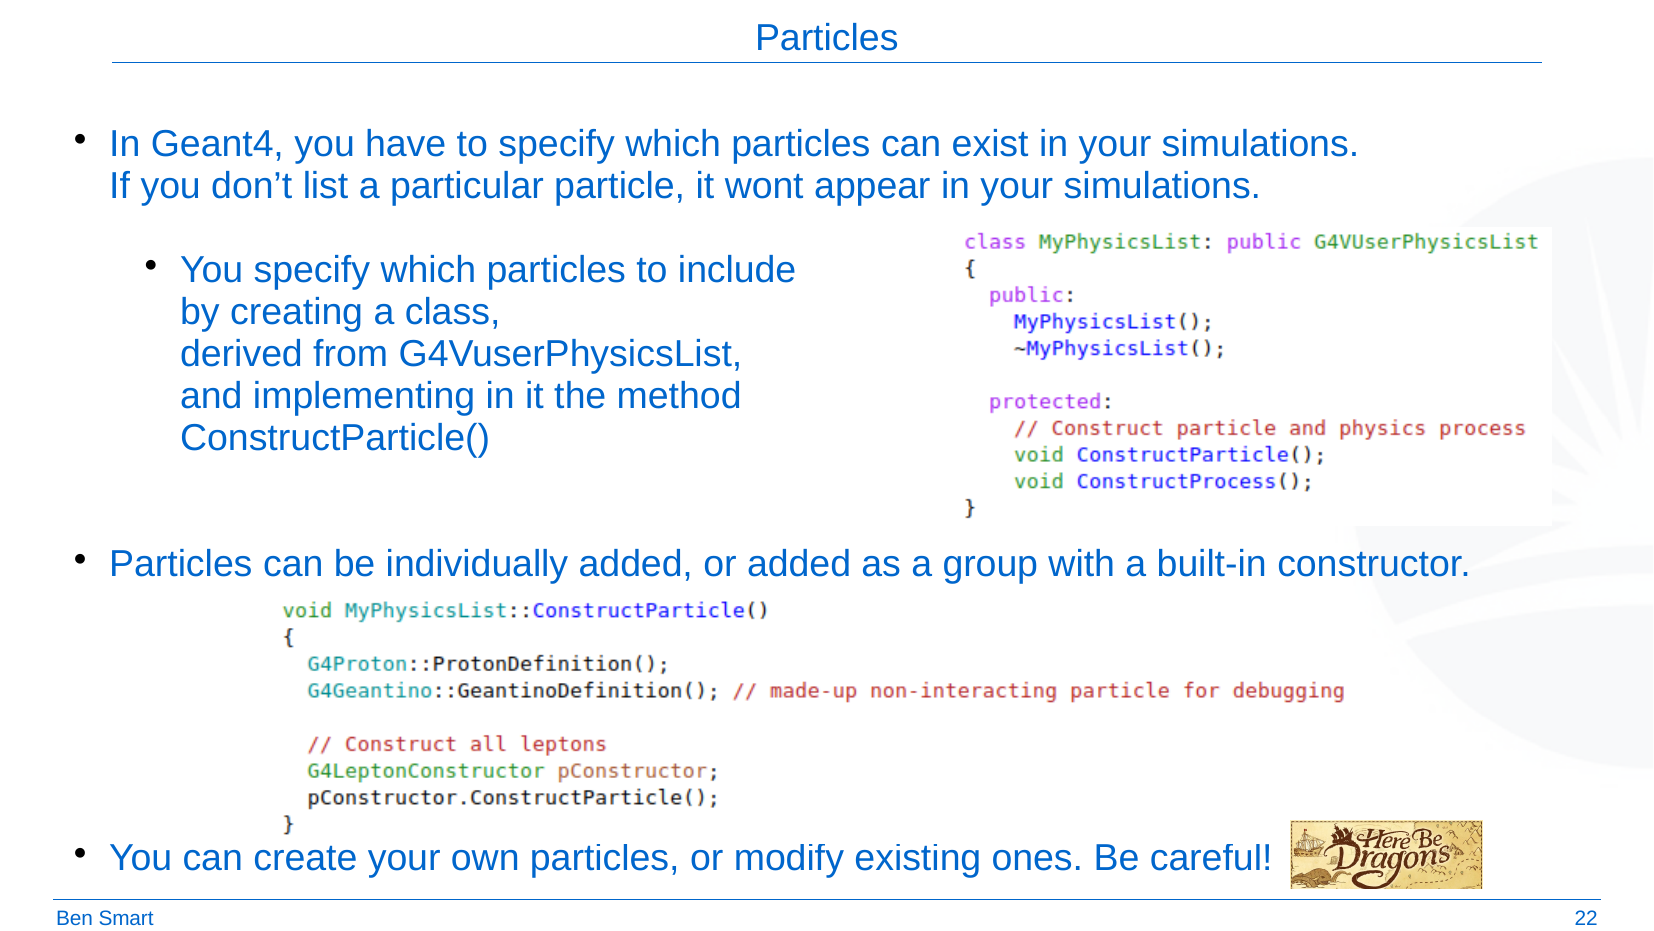

Particles
In Geant4, you have to specify which particles can exist in your simulations.
If you don’t list a particular particle, it wont appear in your simulations.
You specify which particles to include
by creating a class,
derived from G4VuserPhysicsList,
and implementing in it the method
ConstructParticle()
Particles can be individually added, or added as a group with a built-in constructor.
You can create your own particles, or modify existing ones. Be careful!
Ben Smart